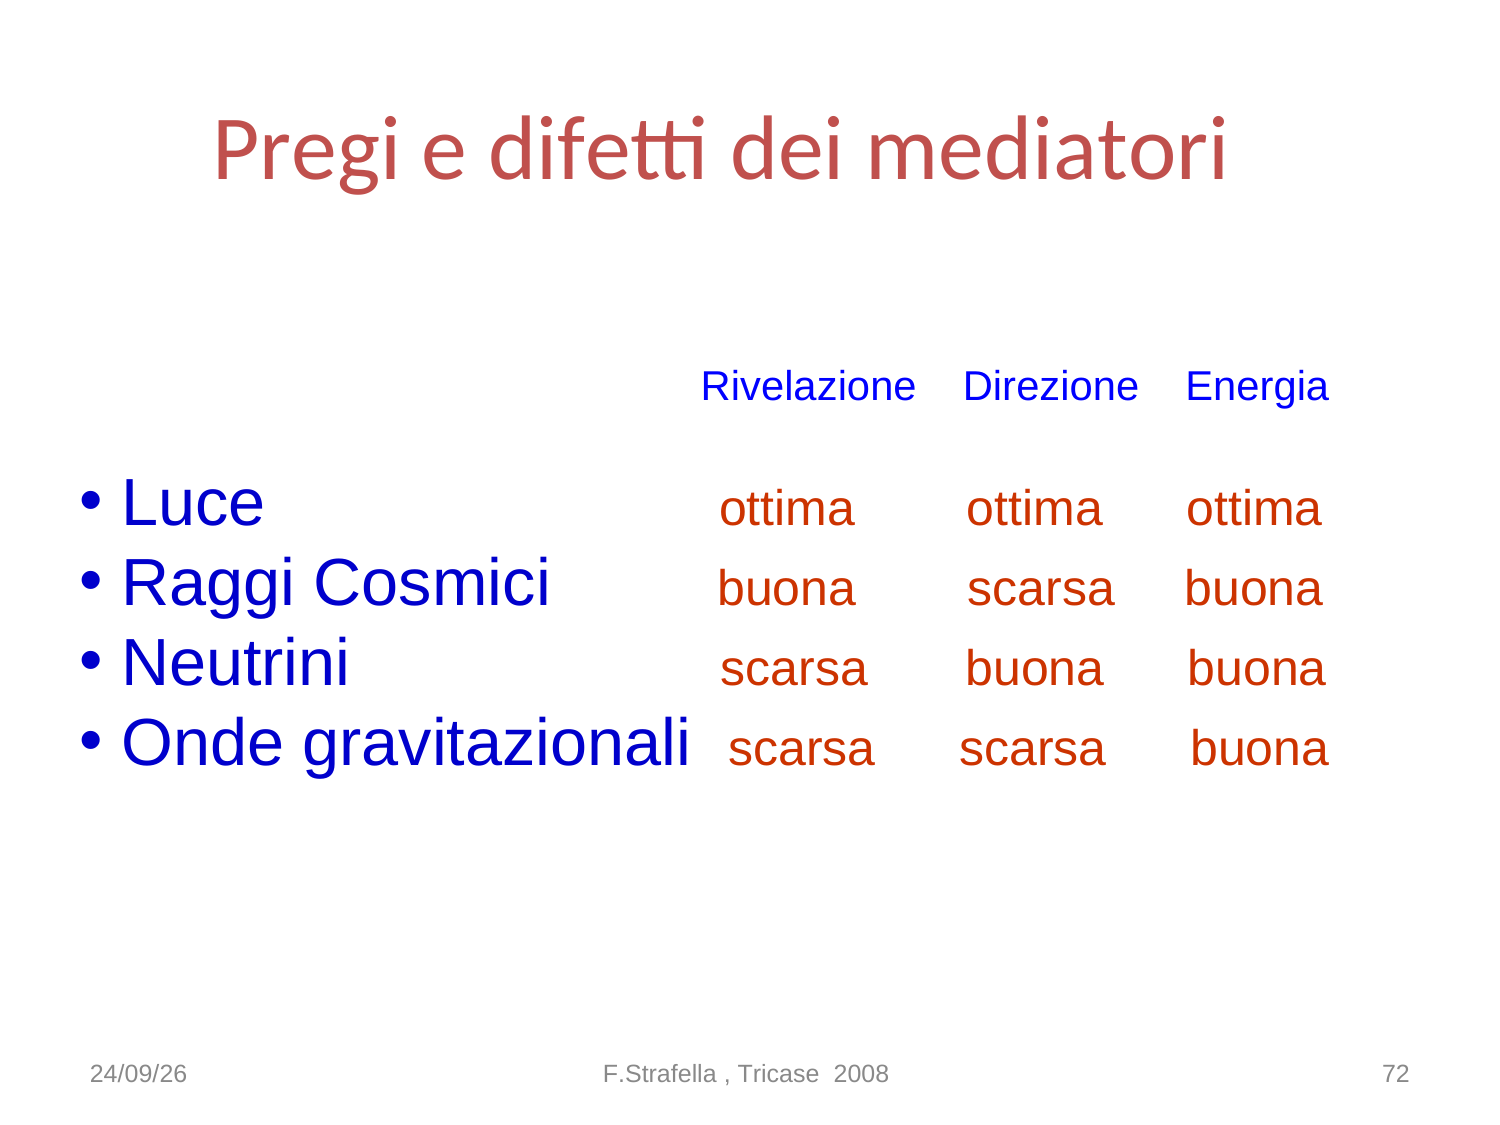

# Pregi e difetti dei mediatori
 Rivelazione Direzione Energia
 Luce ottima ottima ottima
 Raggi Cosmici buona scarsa buona
 Neutrini scarsa buona buona
 Onde gravitazionali scarsa scarsa buona
F.Strafella , Tricase 2008